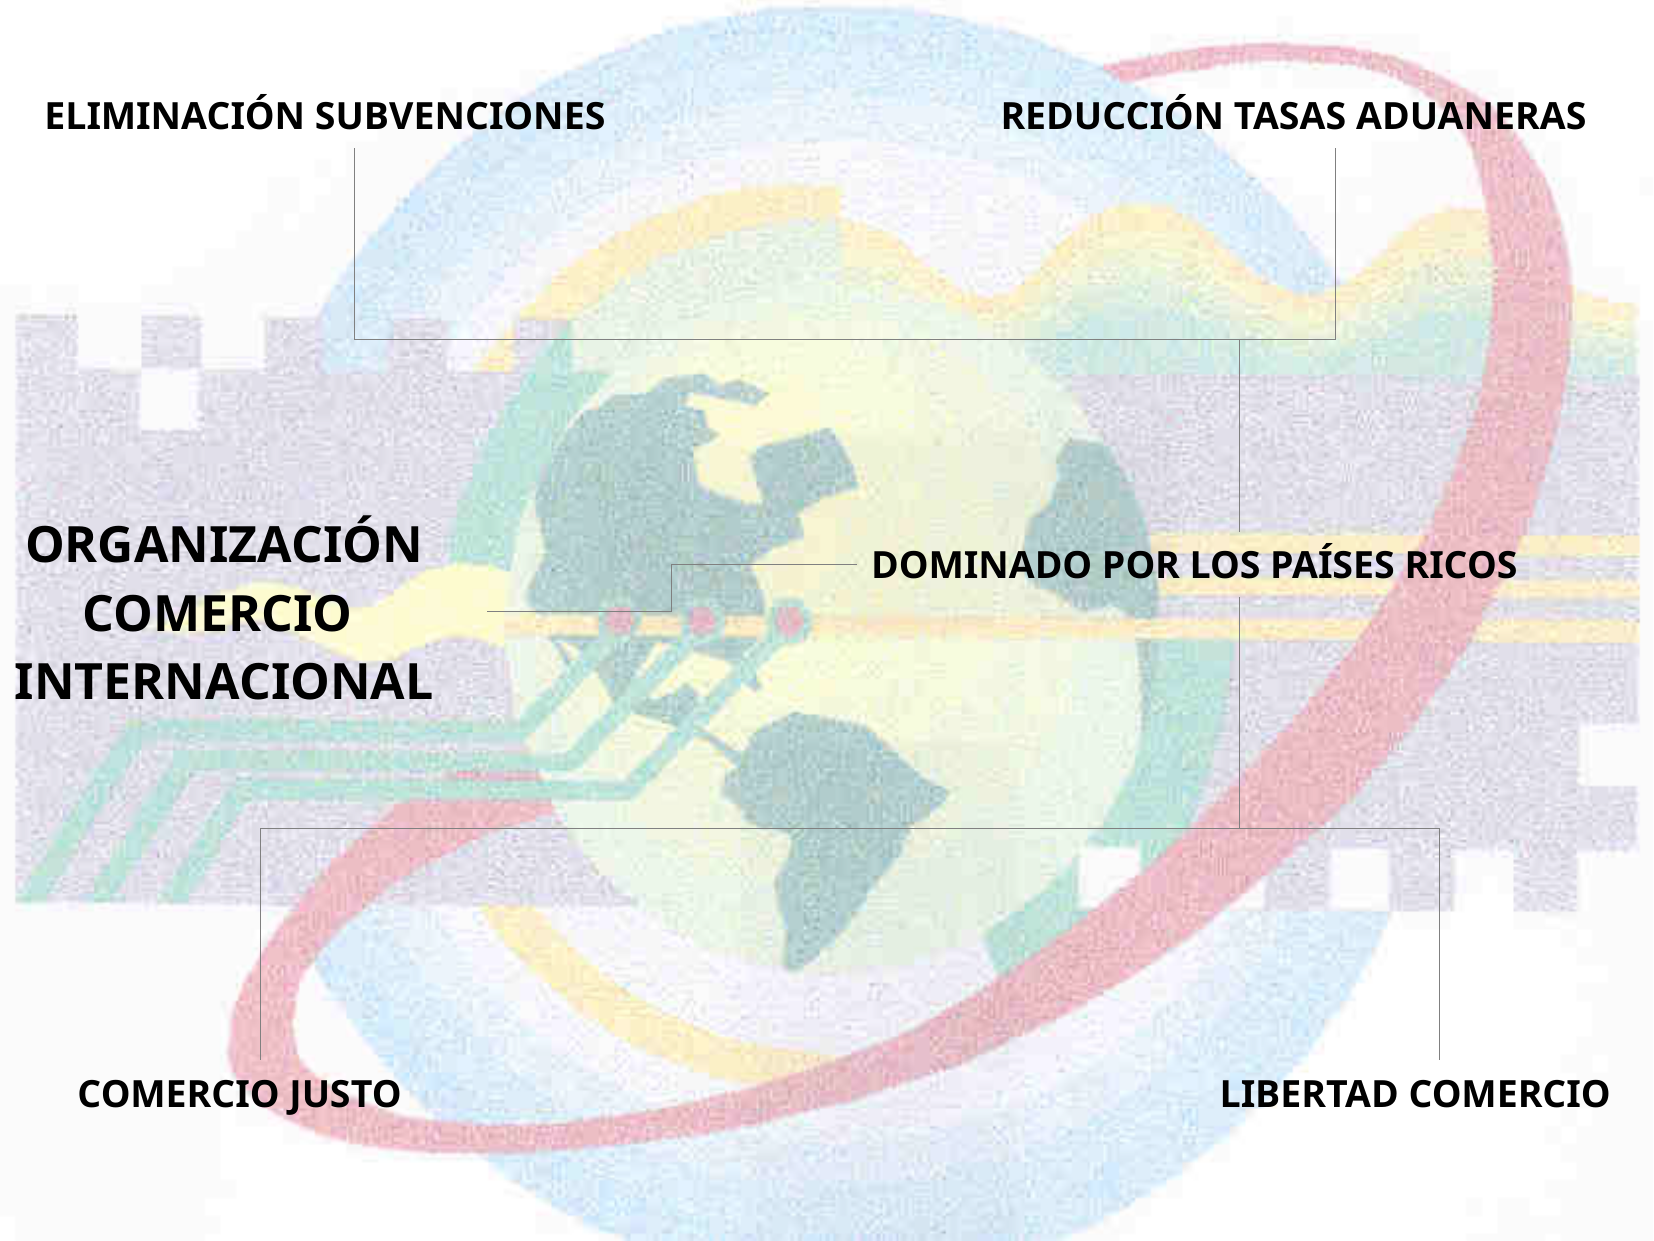

ELIMINACIÓN SUBVENCIONES
REDUCCIÓN TASAS ADUANERAS
ORGANIZACIÓN
COMERCIO
INTERNACIONAL
DOMINADO POR LOS PAÍSES RICOS
COMERCIO JUSTO
LIBERTAD COMERCIO